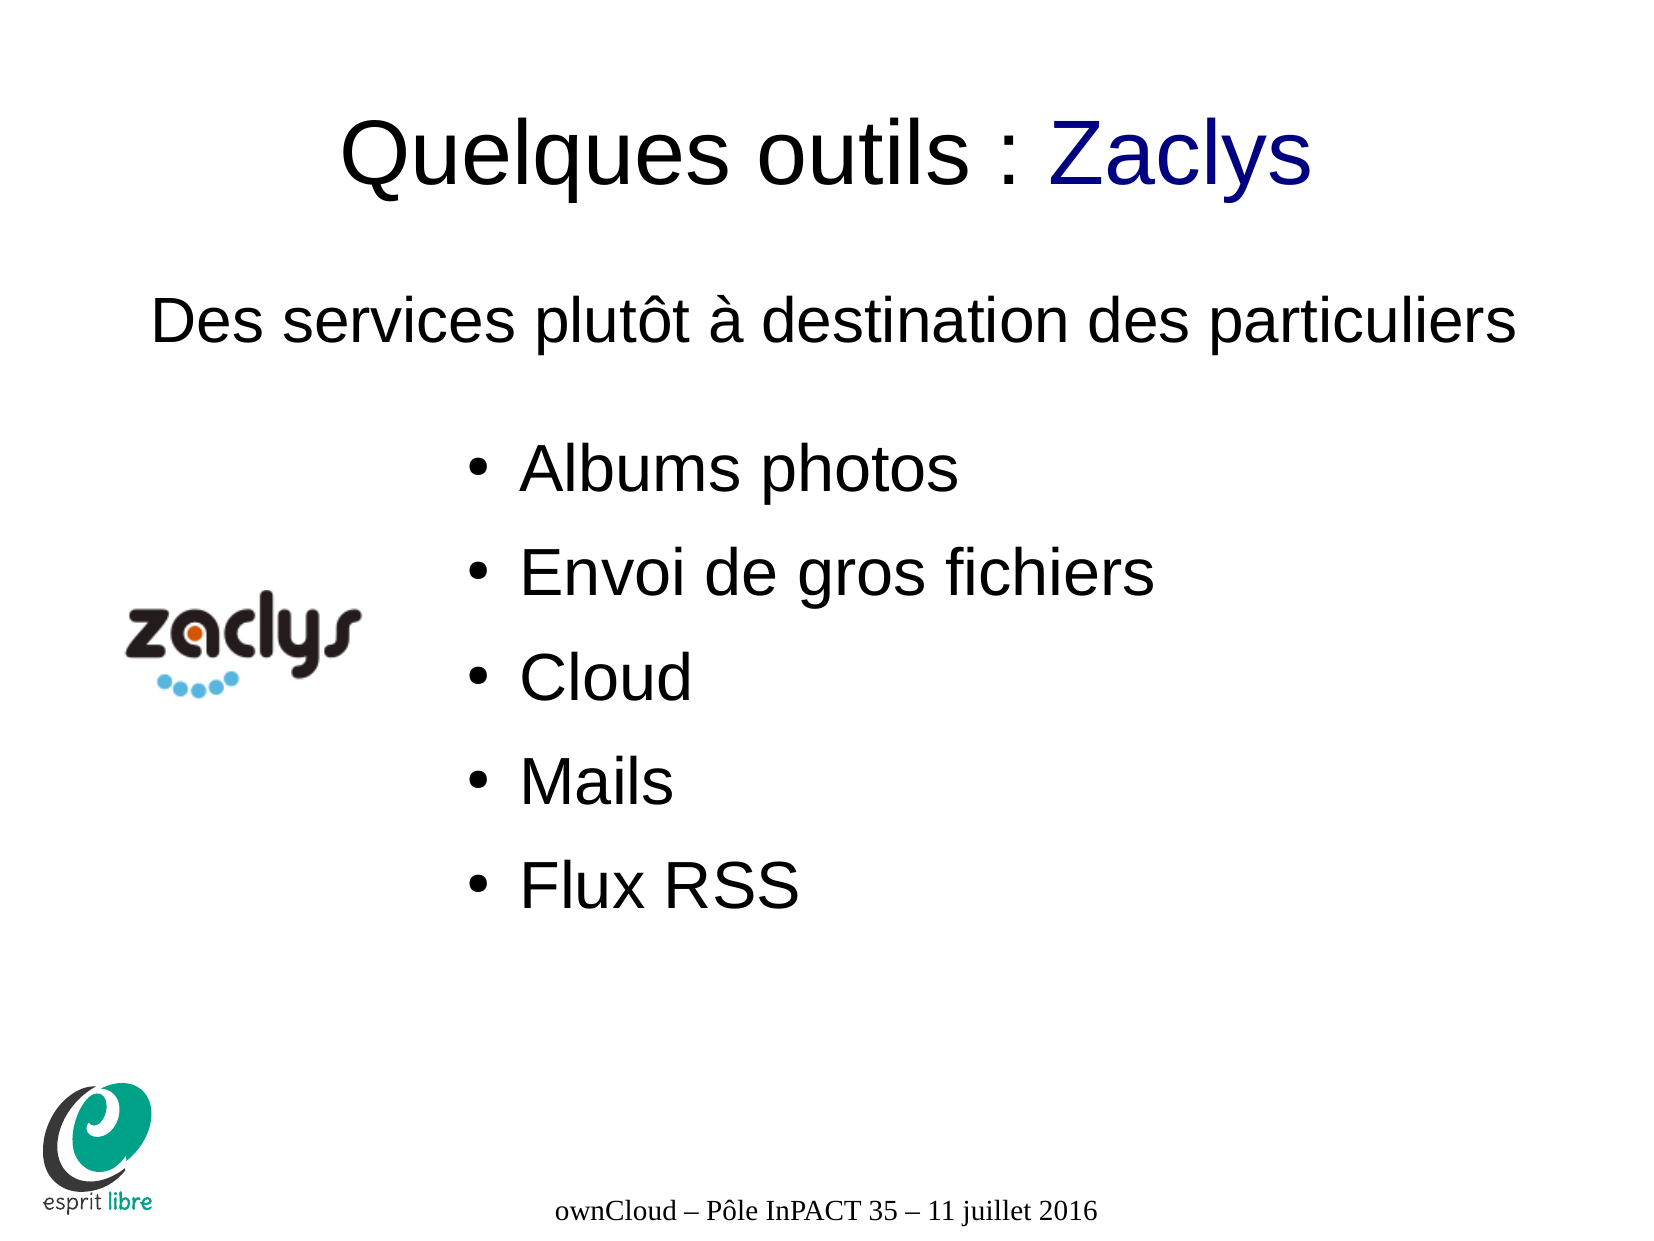

# Quelques outils : Zaclys
Des services plutôt à destination des particuliers
Albums photos
Envoi de gros fichiers
Cloud
Mails
Flux RSS